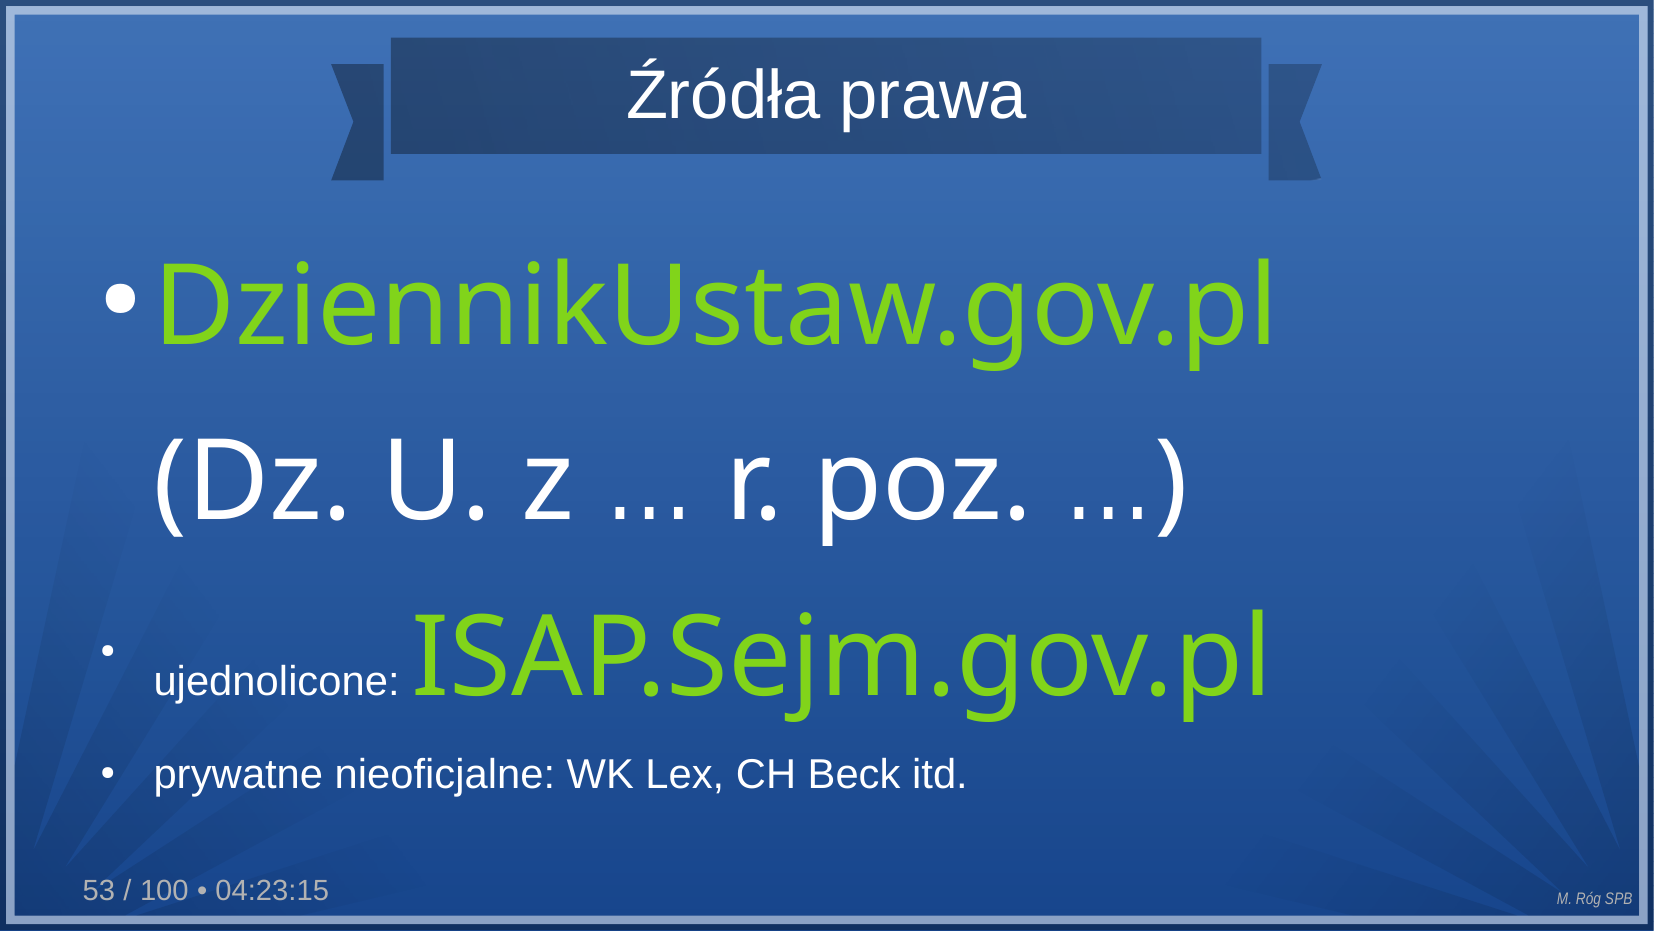

# Źródła prawa
DziennikUstaw.gov.pl
(Dz. U. z … r. poz. …)
ujednolicone: ISAP.Sejm.gov.pl
prywatne nieoficjalne: WK Lex, CH Beck itd.